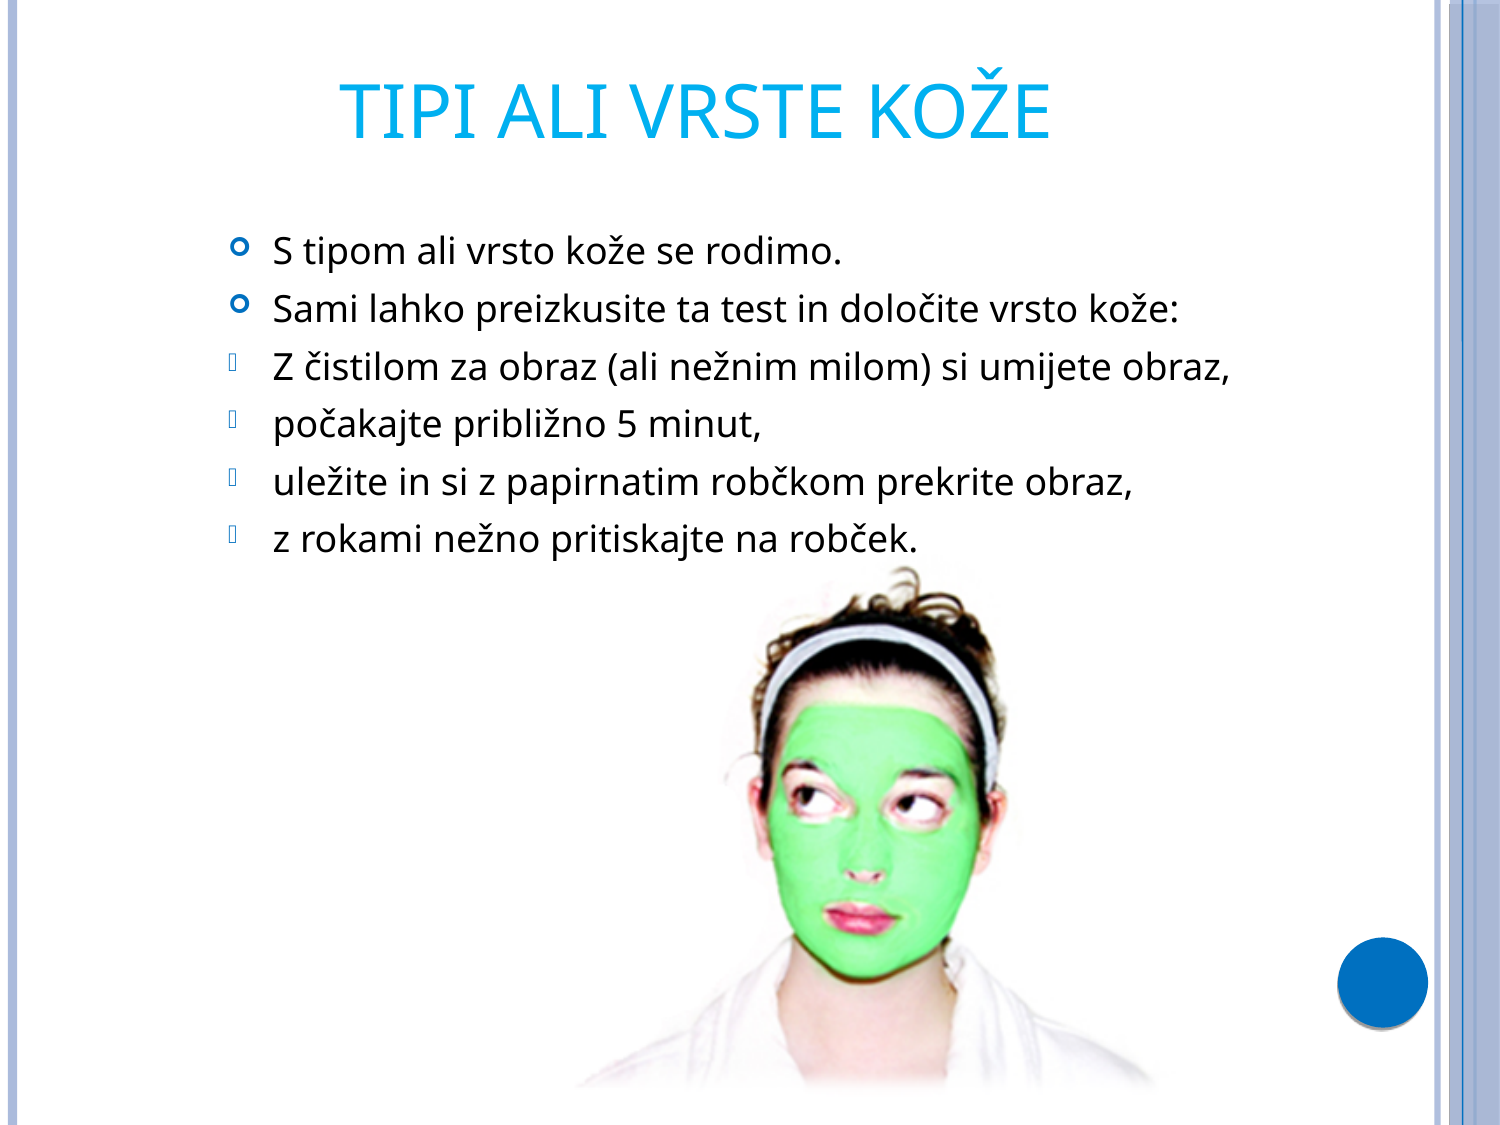

# Tipi ali vrste kože
S tipom ali vrsto kože se rodimo.
Sami lahko preizkusite ta test in določite vrsto kože:
Z čistilom za obraz (ali nežnim milom) si umijete obraz,
počakajte približno 5 minut,
uležite in si z papirnatim robčkom prekrite obraz,
z rokami nežno pritiskajte na robček.